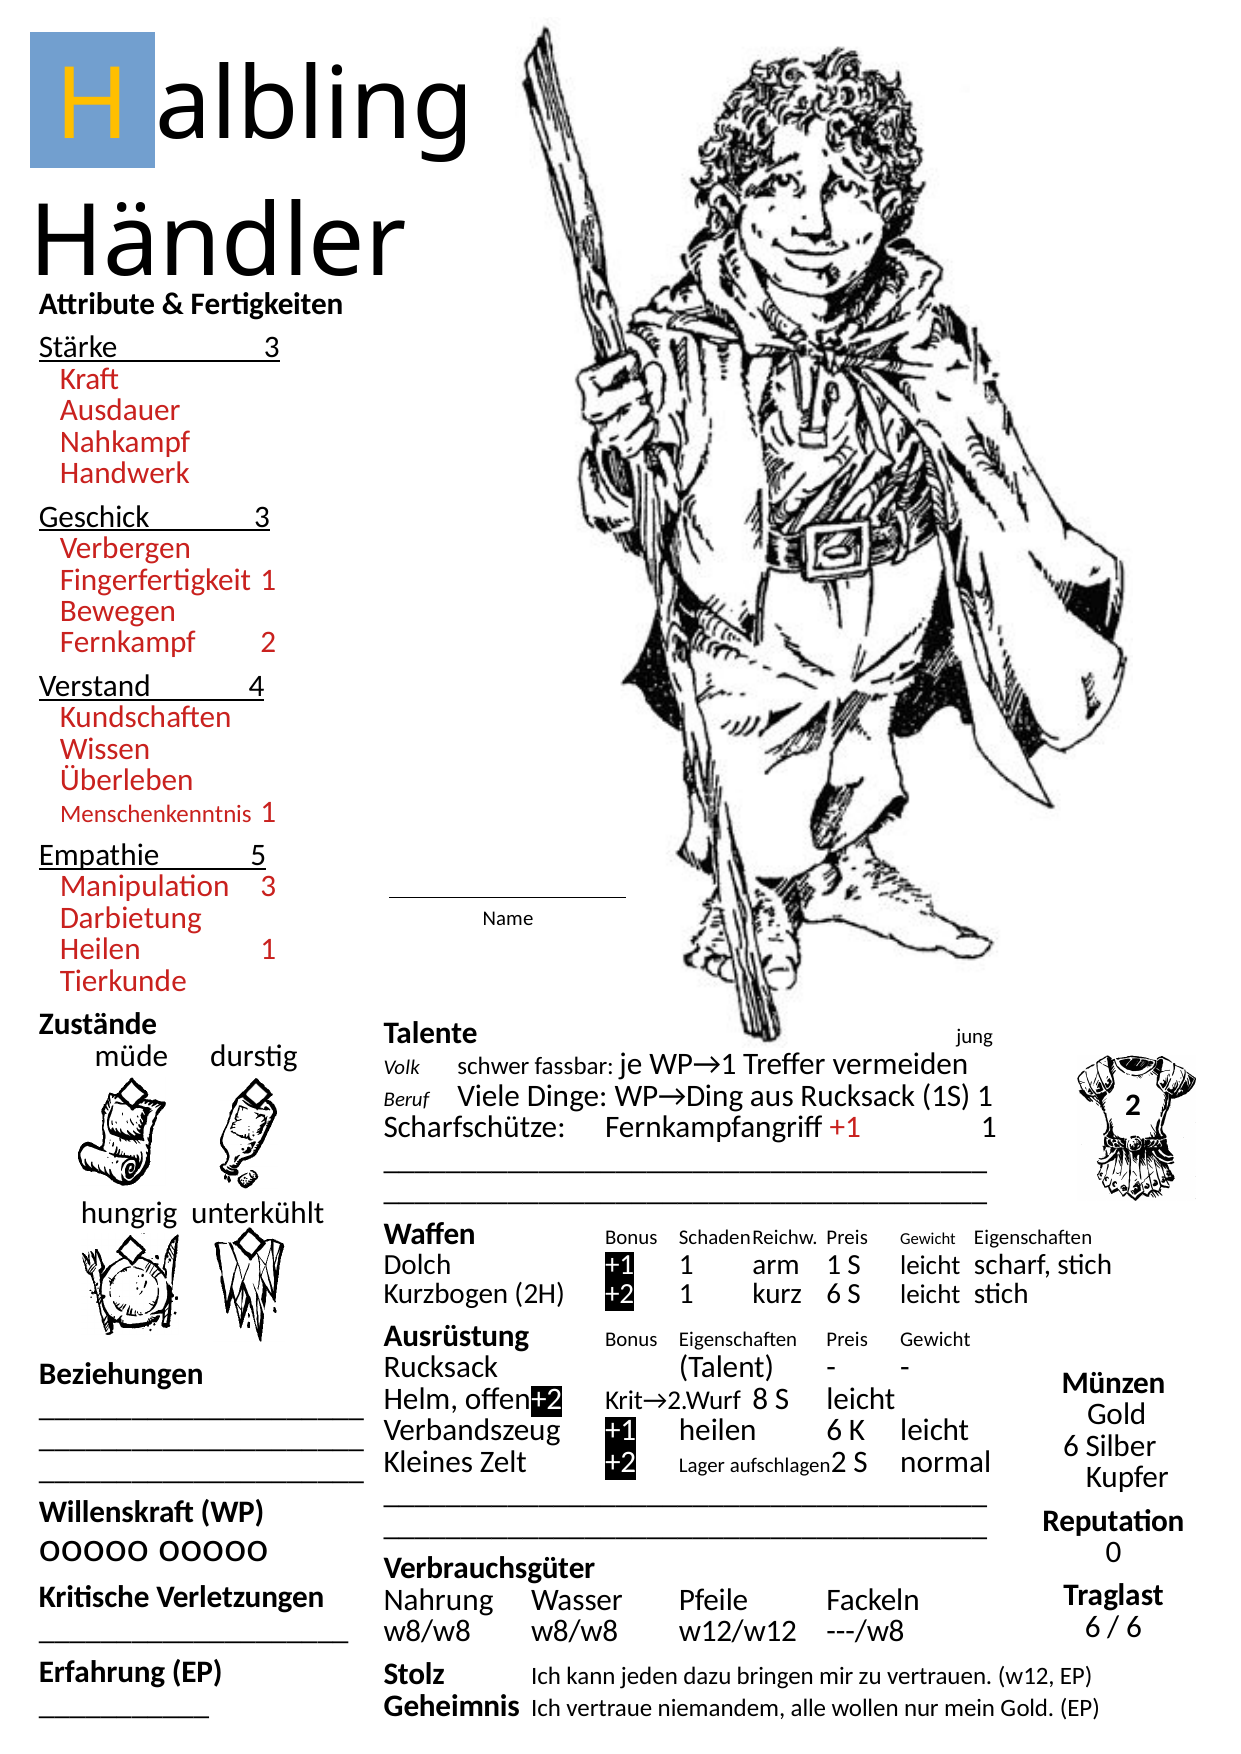

H albling
Händler
Attribute & Fertigkeiten
Stärke 3
 Kraft
 Ausdauer
 Nahkampf
 Handwerk
Geschick 3
 Verbergen
 Fingerfertigkeit	1
 Bewegen
 Fernkampf	2
Verstand 4
 Kundschaften
 Wissen
 Überleben
 Menschenkenntnis	1
Empathie 5
 Manipulation	3
 Darbietung
 Heilen		1
 Tierkunde
Zustände
 müde durstig
 hungrig unterkühlt
Beziehungen
_____________________
_____________________
_____________________
Willenskraft (WP)
ooooo ooooo
Kritische Verletzungen
____________________
Erfahrung (EP)
___________
Name
Talente						 jung
Volk	schwer fassbar: je WP→1 Treffer vermeiden
Beruf	Viele Dinge: WP→Ding aus Rucksack (1S) 1
Scharfschütze:	Fernkampfangriff +1		 1
_______________________________________
_______________________________________
Waffen		Bonus	Schaden	Reichw.	Preis	Gewicht	Eigenschaften
Dolch			+1	1	arm	1 S	leicht	scharf, stich
Kurzbogen (2H)	+2	1	kurz	6 S	leicht	stich
Ausrüstung		Bonus	Eigenschaften	Preis	Gewicht
Rucksack			(Talent)	-	-
Helm, offen	+2	Krit→2.Wurf	8 S	leicht
Verbandszeug	+1	heilen	6 K	leicht
Kleines Zelt		+2	Lager aufschlagen2 S	normal
_______________________________________
_______________________________________
Verbrauchsgüter
Nahrung	Wasser	Pfeile		Fackeln
w8/w8	w8/w8	w12/w12	---/w8
Stolz		Ich kann jeden dazu bringen mir zu vertrauen. (w12, EP)
Geheimnis	Ich vertraue niemandem, alle wollen nur mein Gold. (EP)
2
Münzen
 Gold
6 Silber
 Kupfer
Reputation
0
Traglast
6 / 6